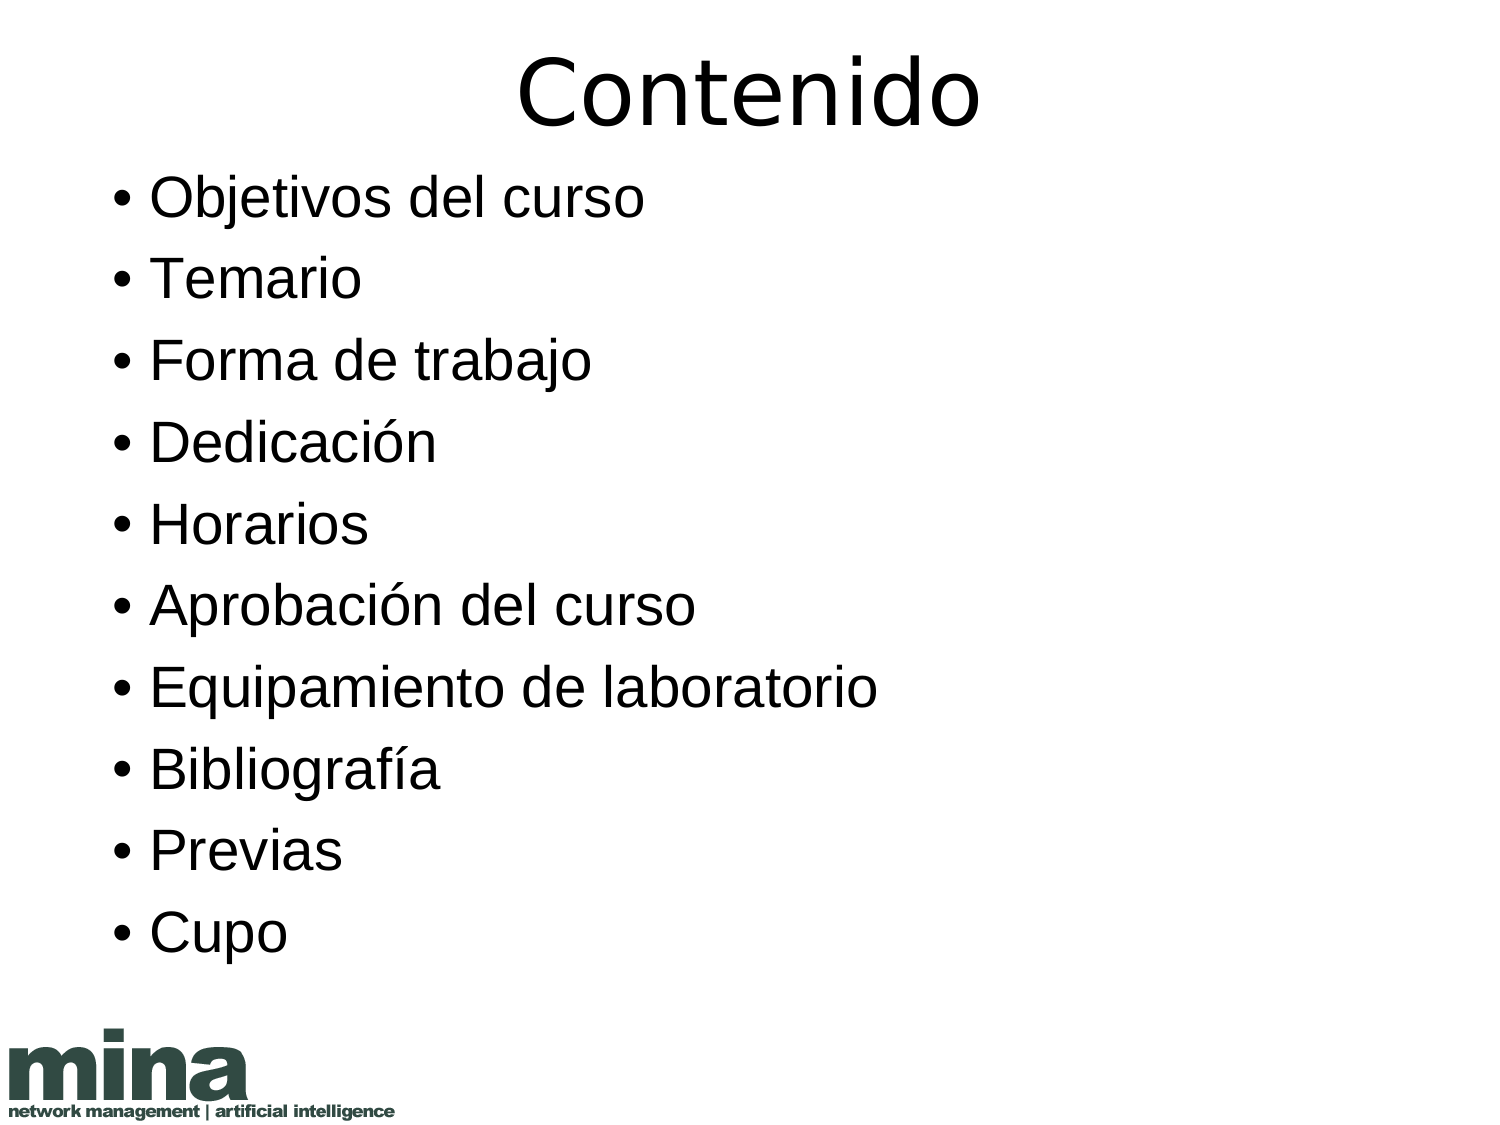

# Contenido
 Objetivos del curso
 Temario
 Forma de trabajo
 Dedicación
 Horarios
 Aprobación del curso
 Equipamiento de laboratorio
 Bibliografía
 Previas
 Cupo